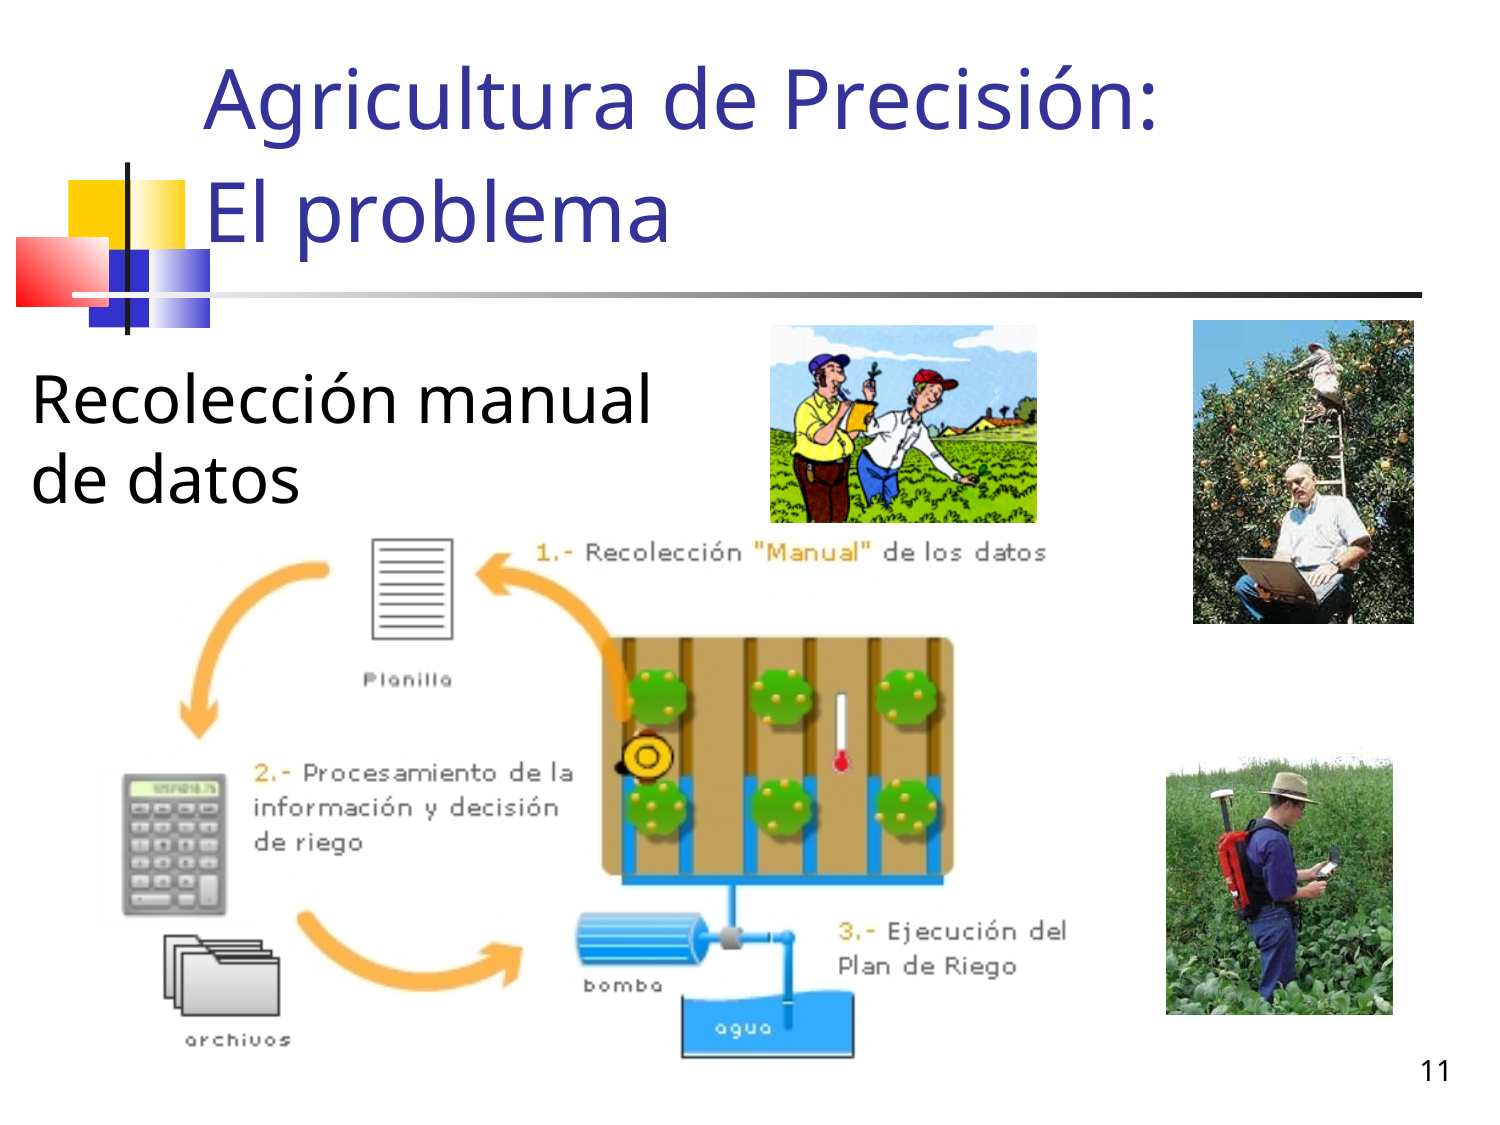

# Agricultura de Precisión: El problema
Recolección manual
de datos
Abril 2009